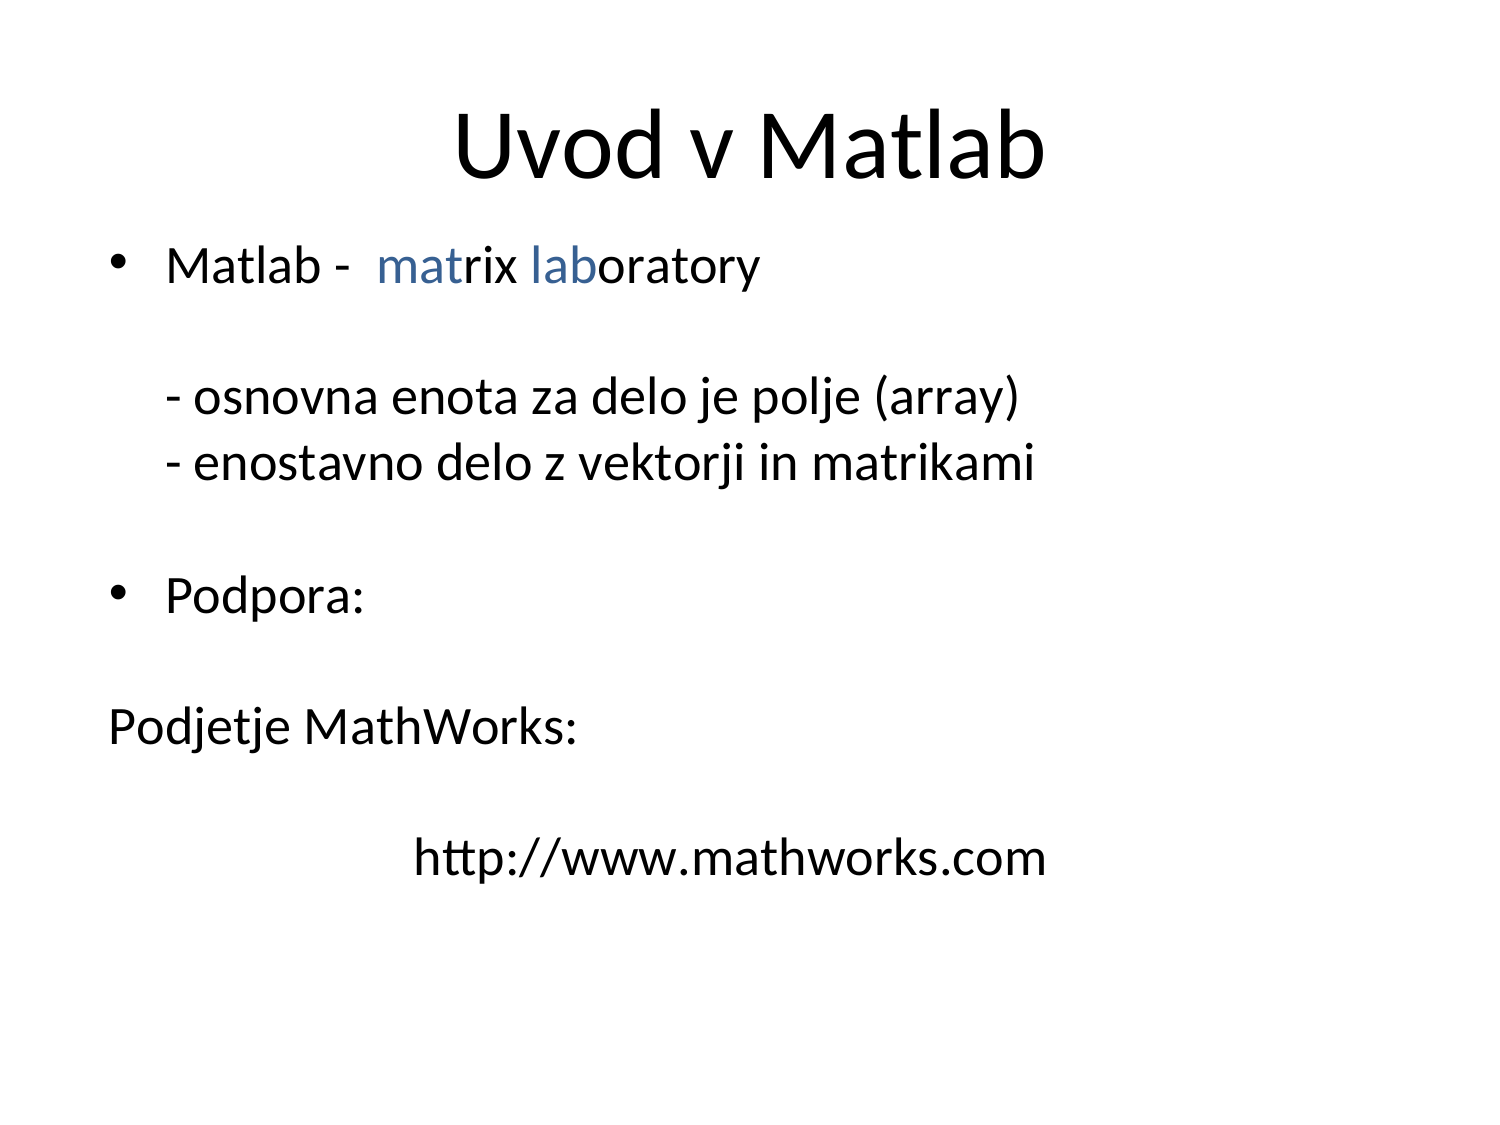

# Uvod v Matlab
Matlab - matrix laboratory
 	- osnovna enota za delo je polje (array)
 	- enostavno delo z vektorji in matrikami
Podpora:
Podjetje MathWorks:
http://www.mathworks.com